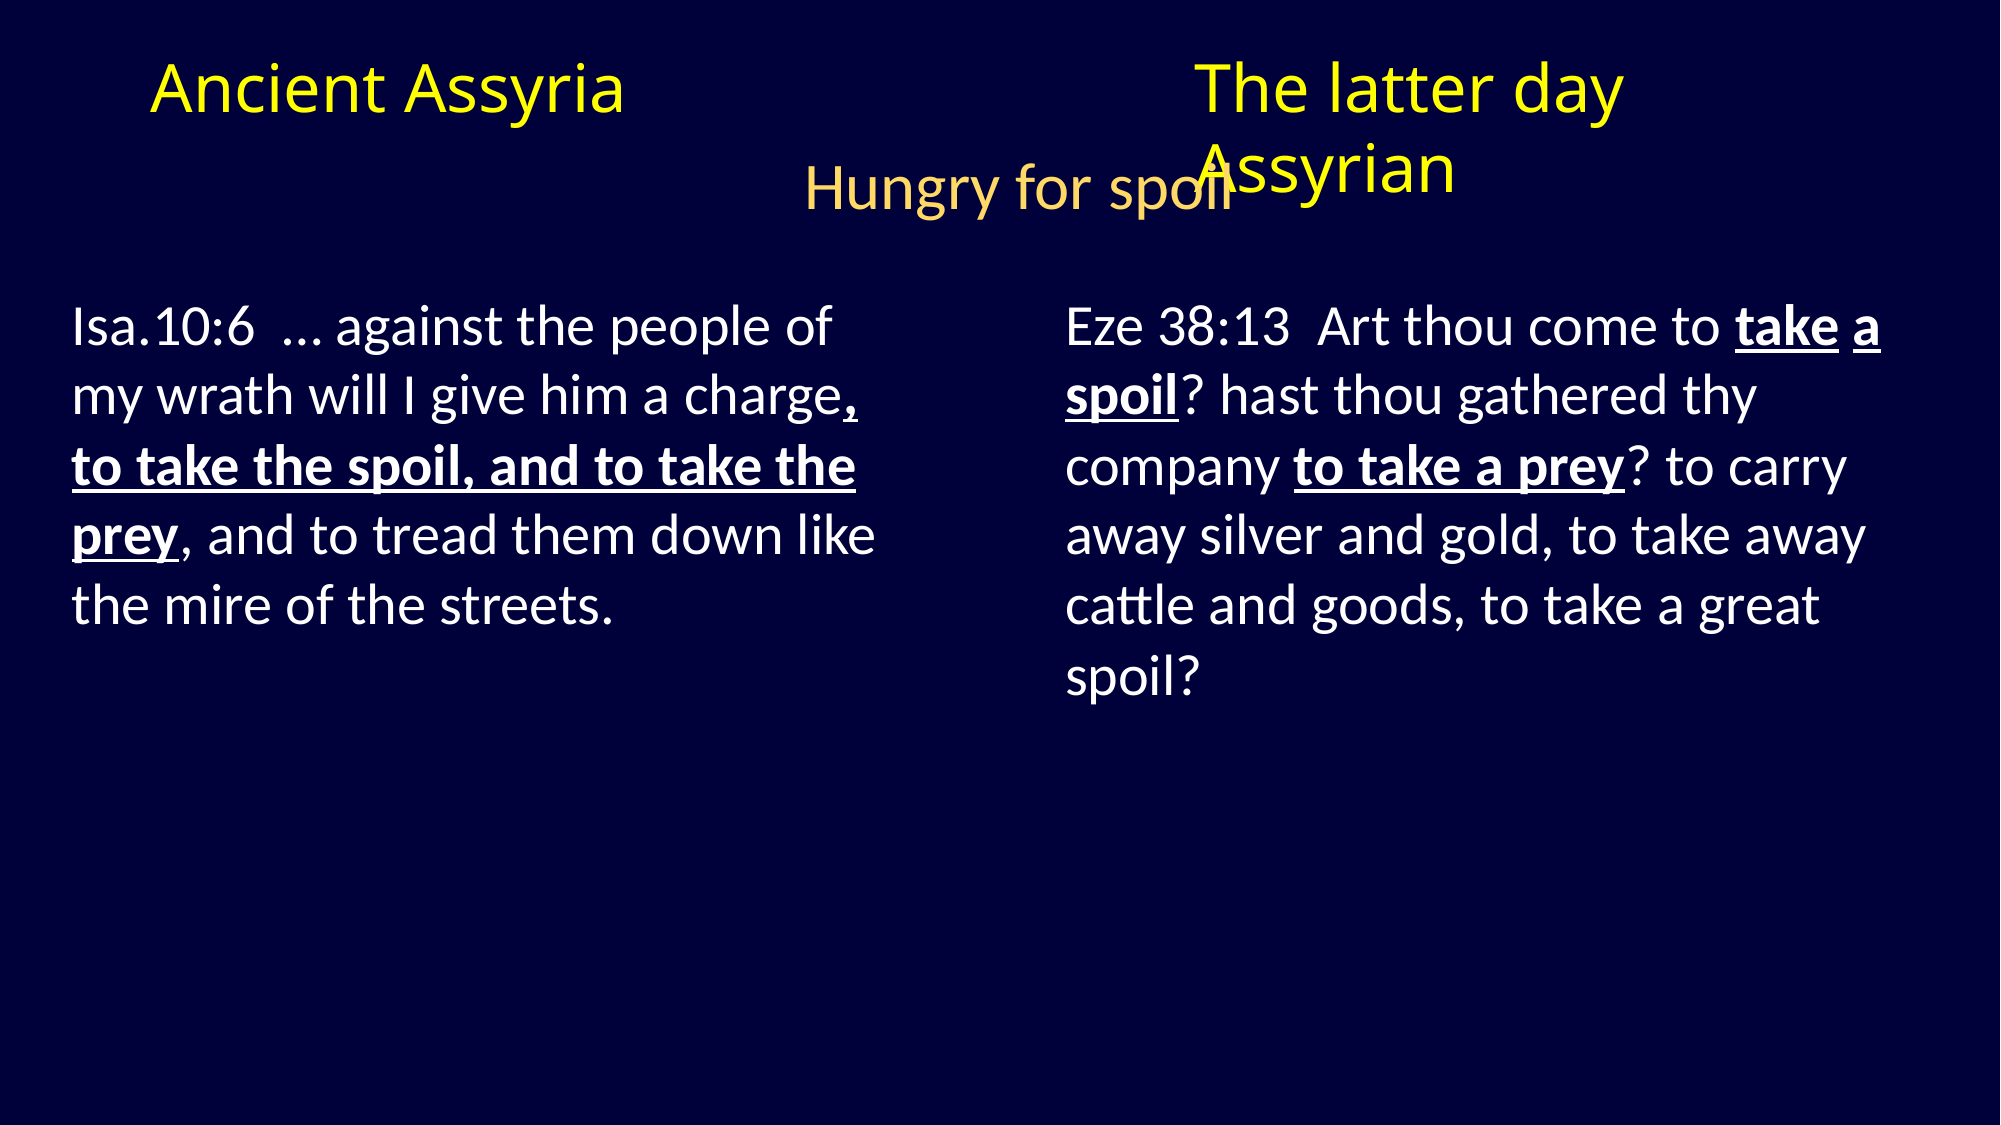

Ancient Assyria
The latter day Assyrian
Hungry for spoil
Isa.10:6 … against the people of my wrath will I give him a charge, to take the spoil, and to take the prey, and to tread them down like the mire of the streets.
Eze 38:13 Art thou come to take a spoil? hast thou gathered thy company to take a prey? to carry away silver and gold, to take away cattle and goods, to take a great spoil?